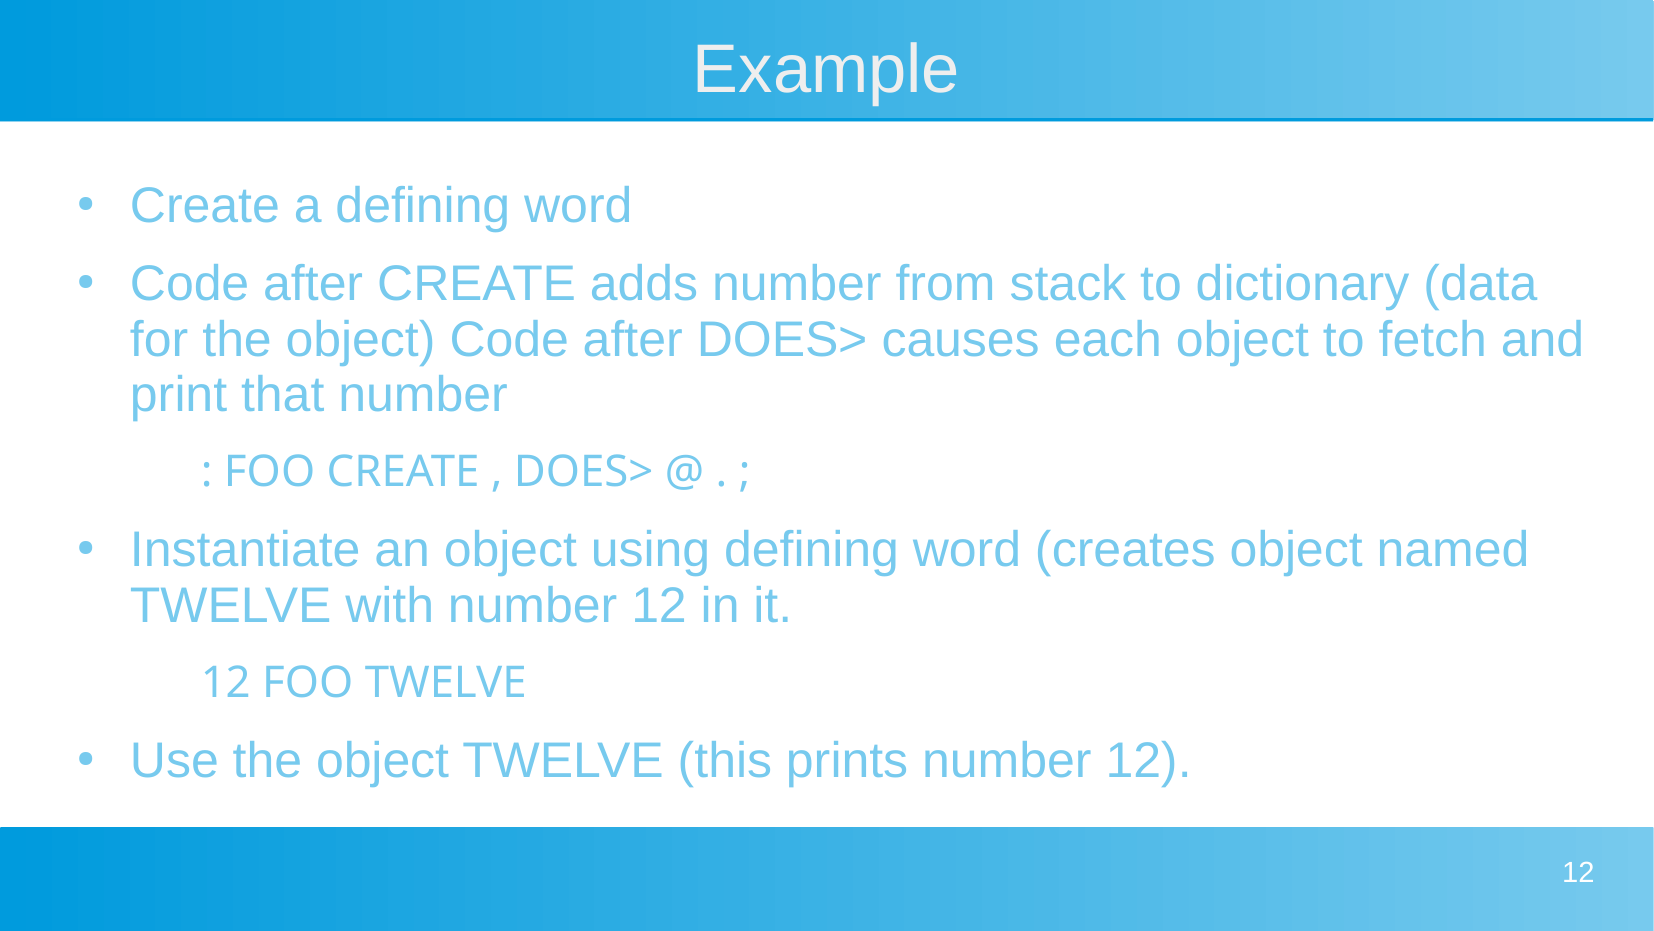

# Example
Create a defining word
Code after CREATE adds number from stack to dictionary (data for the object) Code after DOES> causes each object to fetch and print that number
: FOO CREATE , DOES> @ . ;
Instantiate an object using defining word (creates object named TWELVE with number 12 in it.
12 FOO TWELVE
Use the object TWELVE (this prints number 12).
12